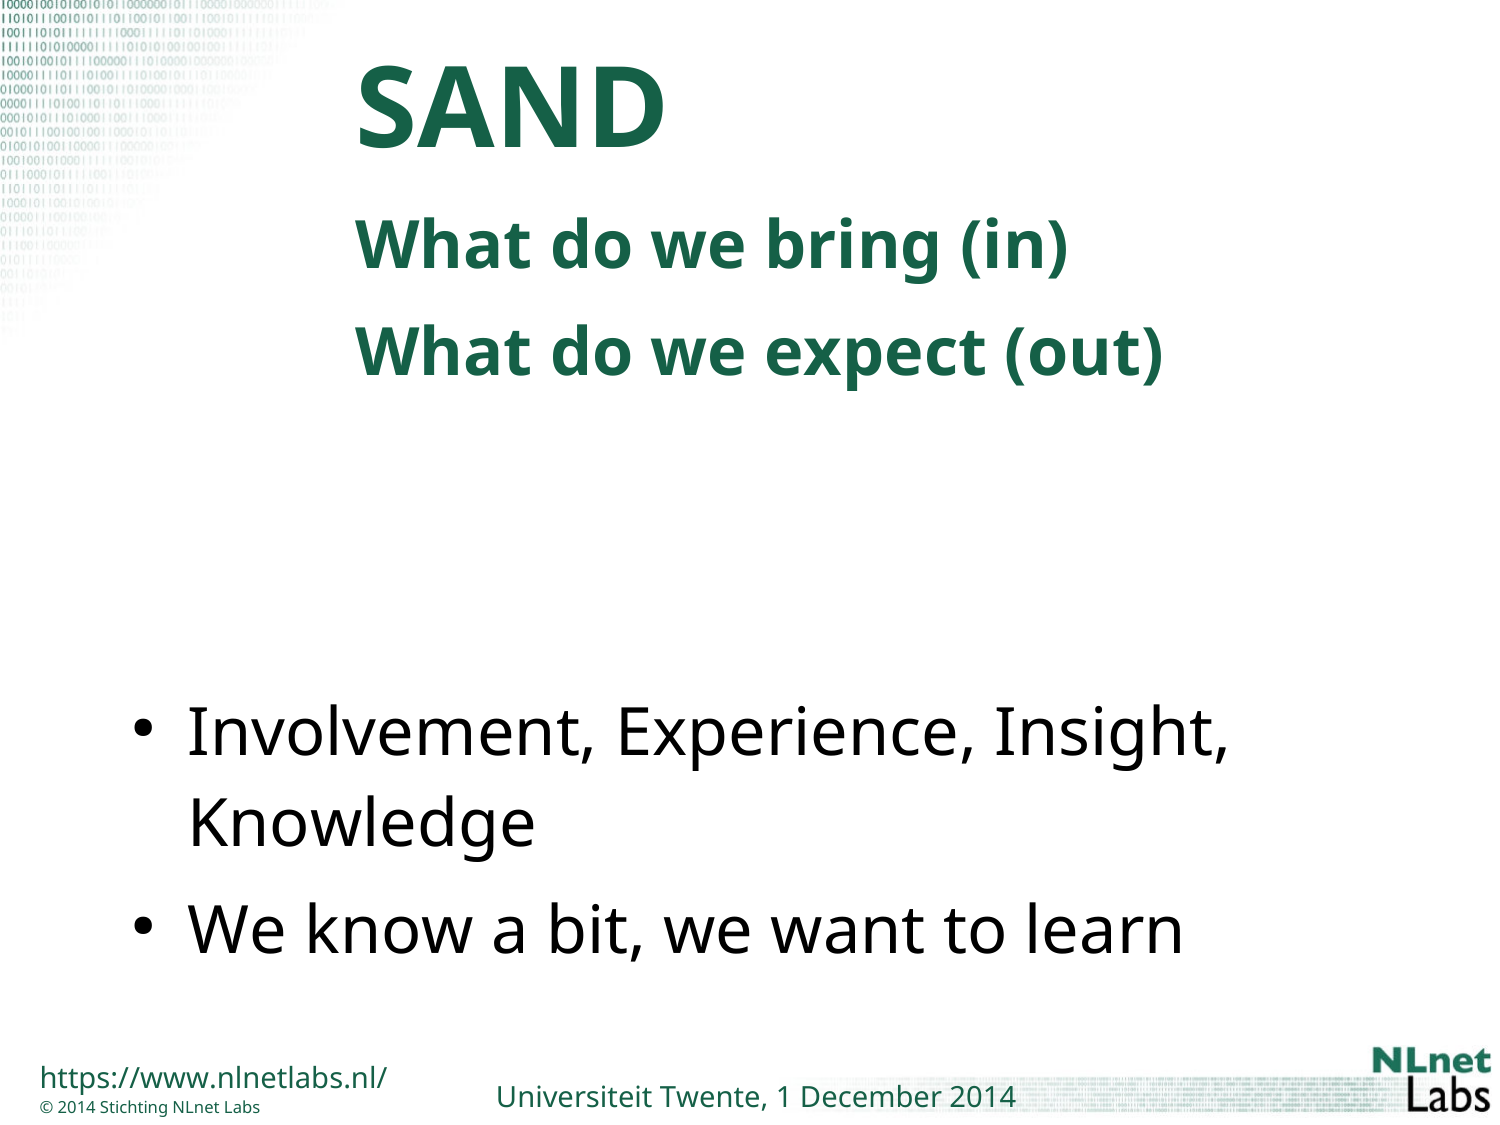

# SAND
 What do we bring (in)
 What do we expect (out)
Involvement, Experience, Insight, Knowledge
We know a bit, we want to learn